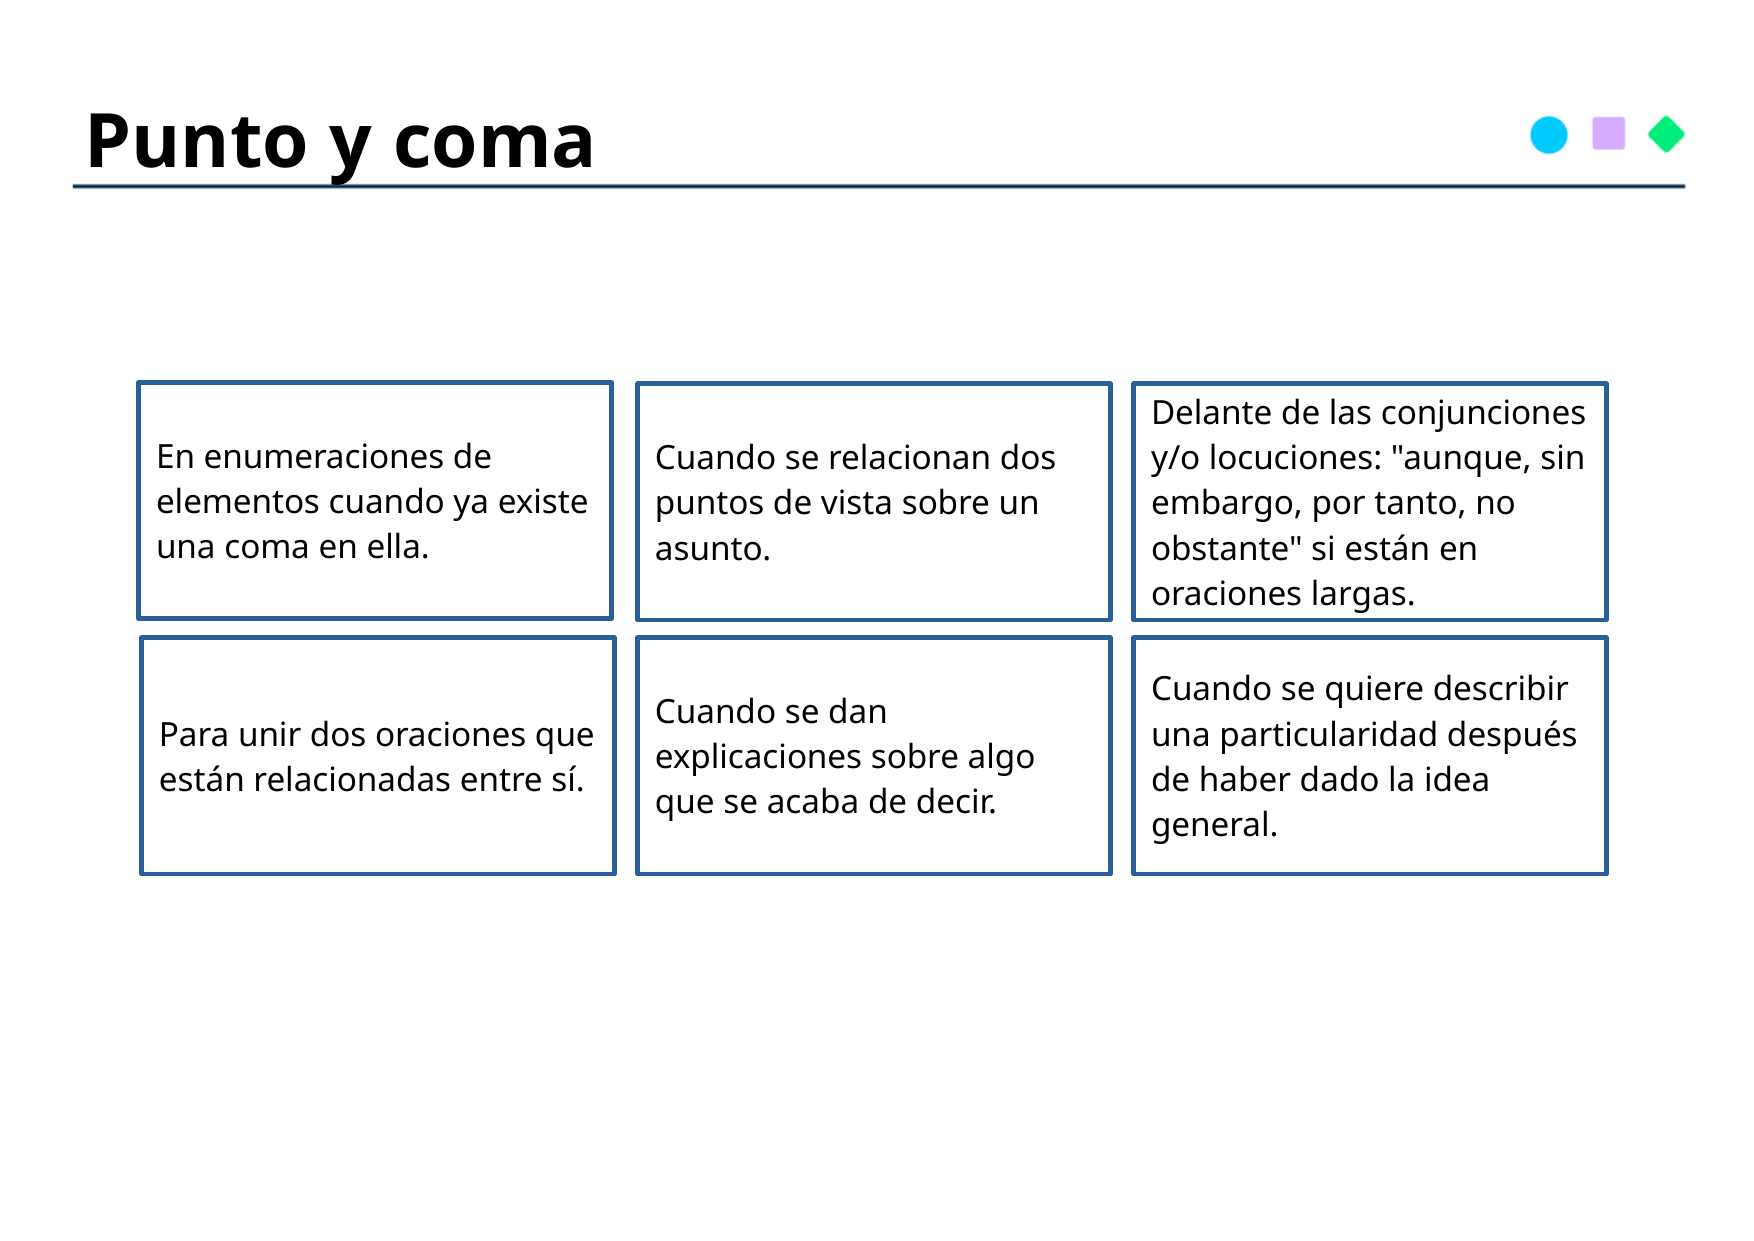

# Punto y coma
En enumeraciones de elementos cuando ya existe una coma en ella.
Cuando se relacionan dos puntos de vista sobre un asunto.
Delante de las conjunciones y/o locuciones: "aunque, sin embargo, por tanto, no obstante" si están en oraciones largas.
Para unir dos oraciones que están relacionadas entre sí.
Cuando se dan explicaciones sobre algo que se acaba de decir.
Cuando se quiere describir una particularidad después de haber dado la idea general.